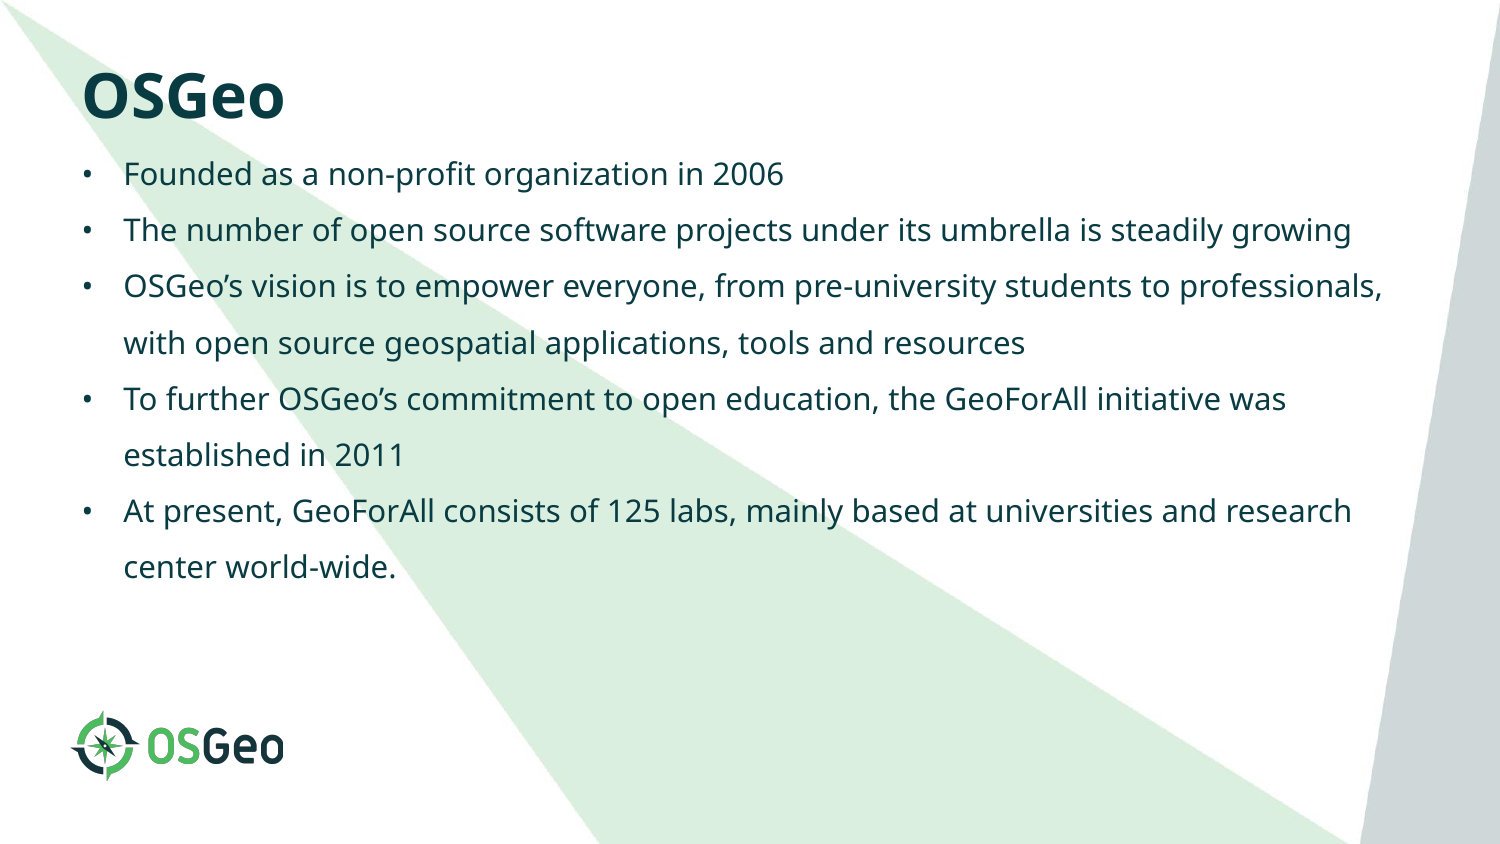

# OSGeo
Founded as a non-profit organization in 2006
The number of open source software projects under its umbrella is steadily growing
OSGeo’s vision is to empower everyone, from pre-university students to professionals, with open source geospatial applications, tools and resources
To further OSGeo’s commitment to open education, the GeoForAll initiative was established in 2011
At present, GeoForAll consists of 125 labs, mainly based at universities and research center world-wide.